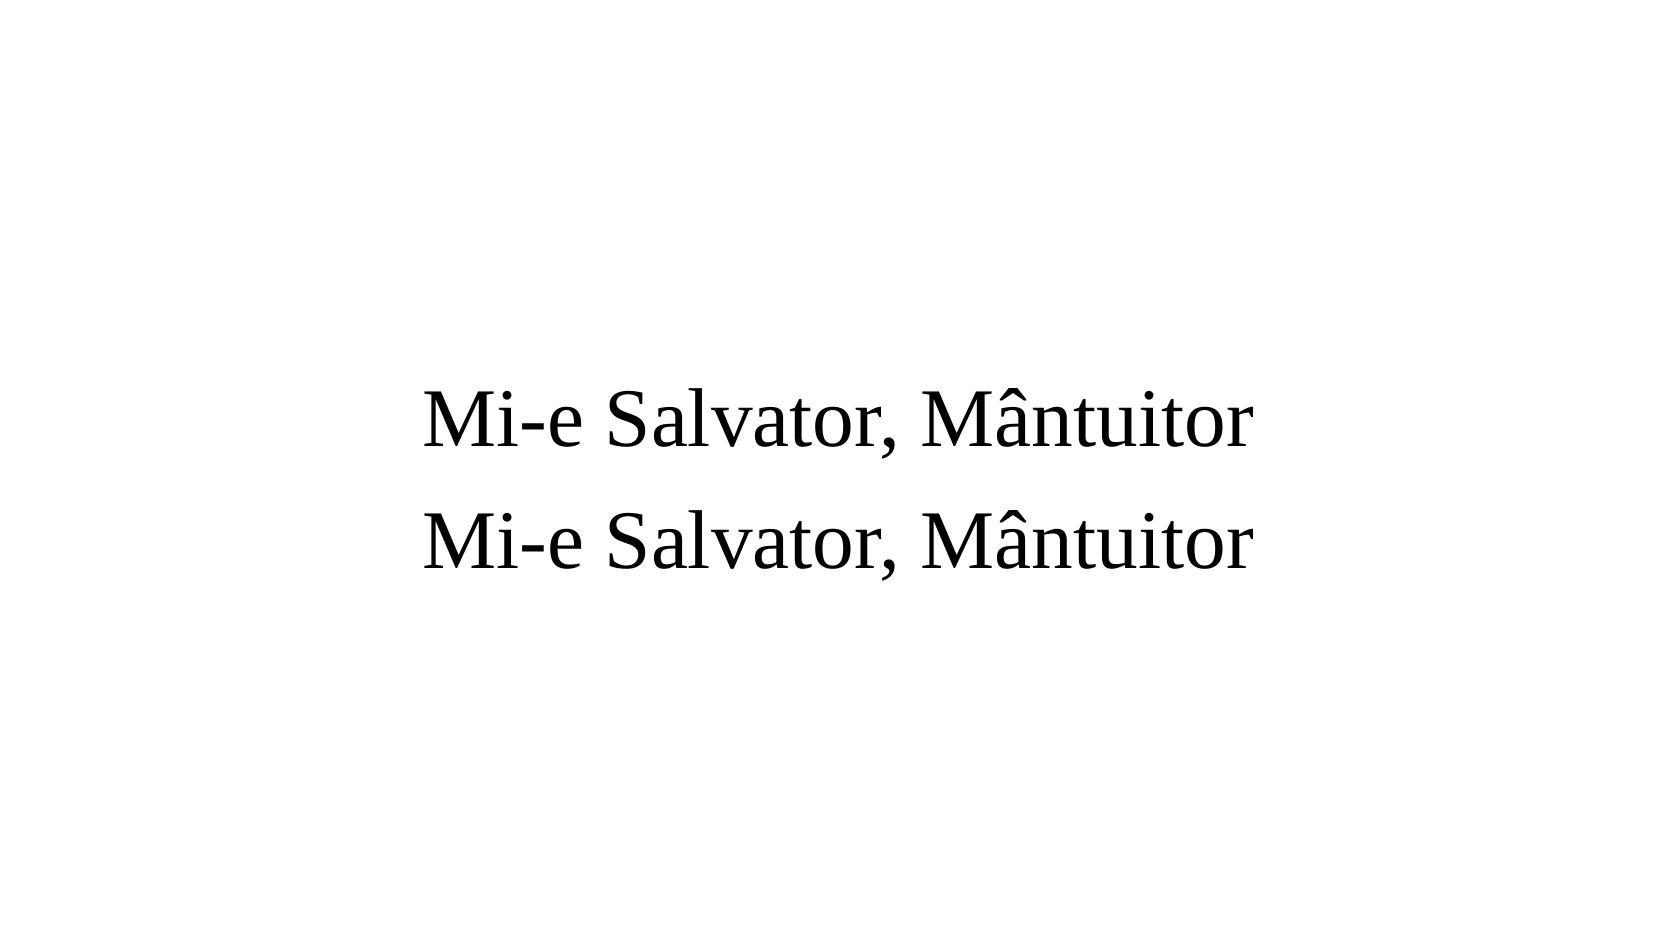

# Mi-e Salvator, Mântuitor
Mi-e Salvator, Mântuitor